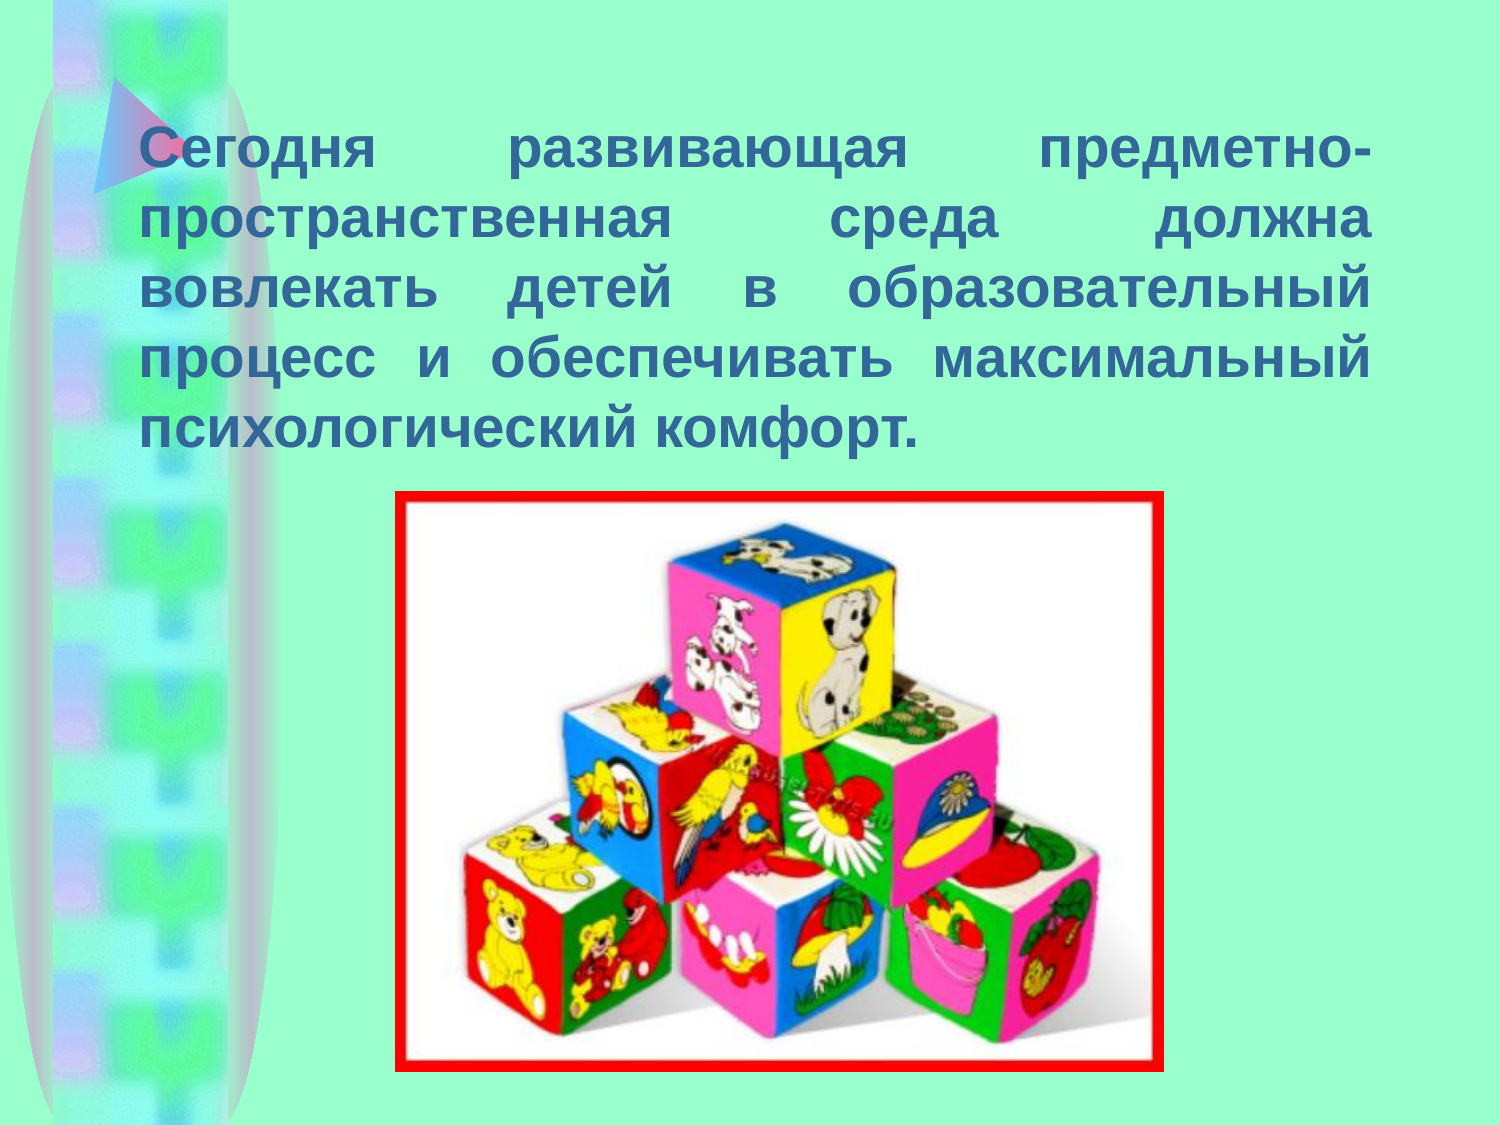

Сегодня развивающая предметно-пространственная среда должна вовлекать детей в образовательный процесс и обеспечивать максимальный психологический комфорт.